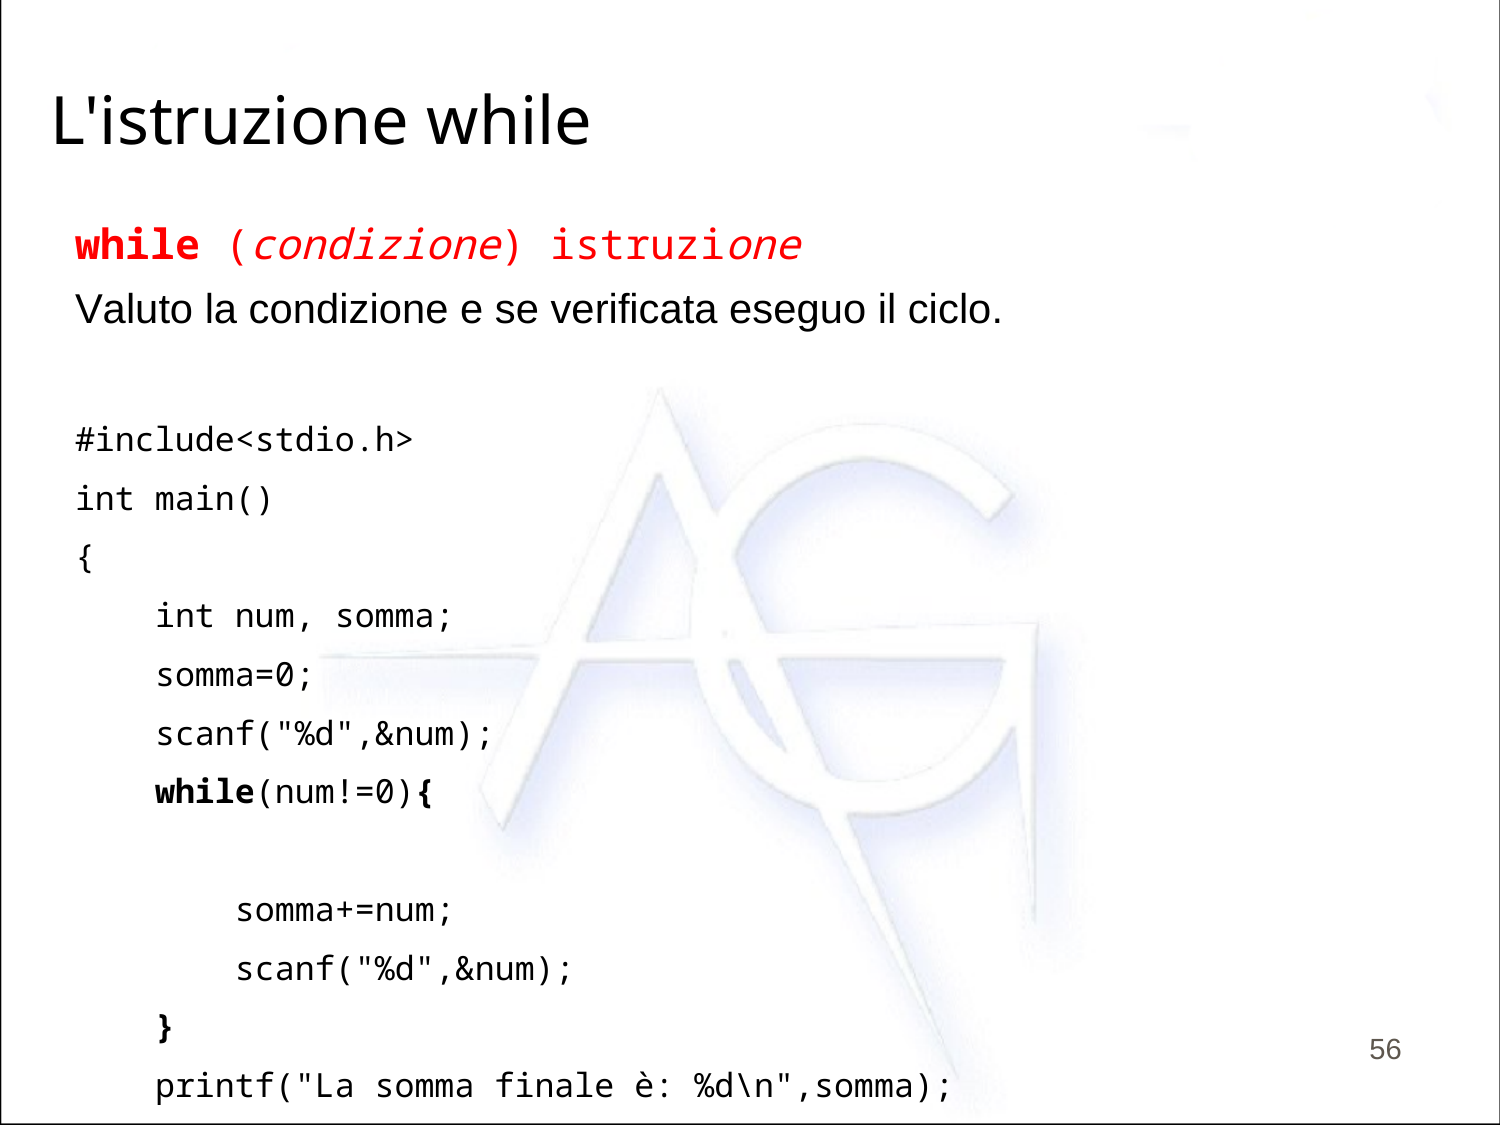

# L'istruzione while
while (condizione) istruzione
Valuto la condizione e se verificata eseguo il ciclo.
#include<stdio.h>
int main()
{
 int num, somma;
 somma=0;
 scanf("%d",&num);
 while(num!=0){
 somma+=num;
 scanf("%d",&num);
 }
 printf("La somma finale è: %d\n",somma);
}
56